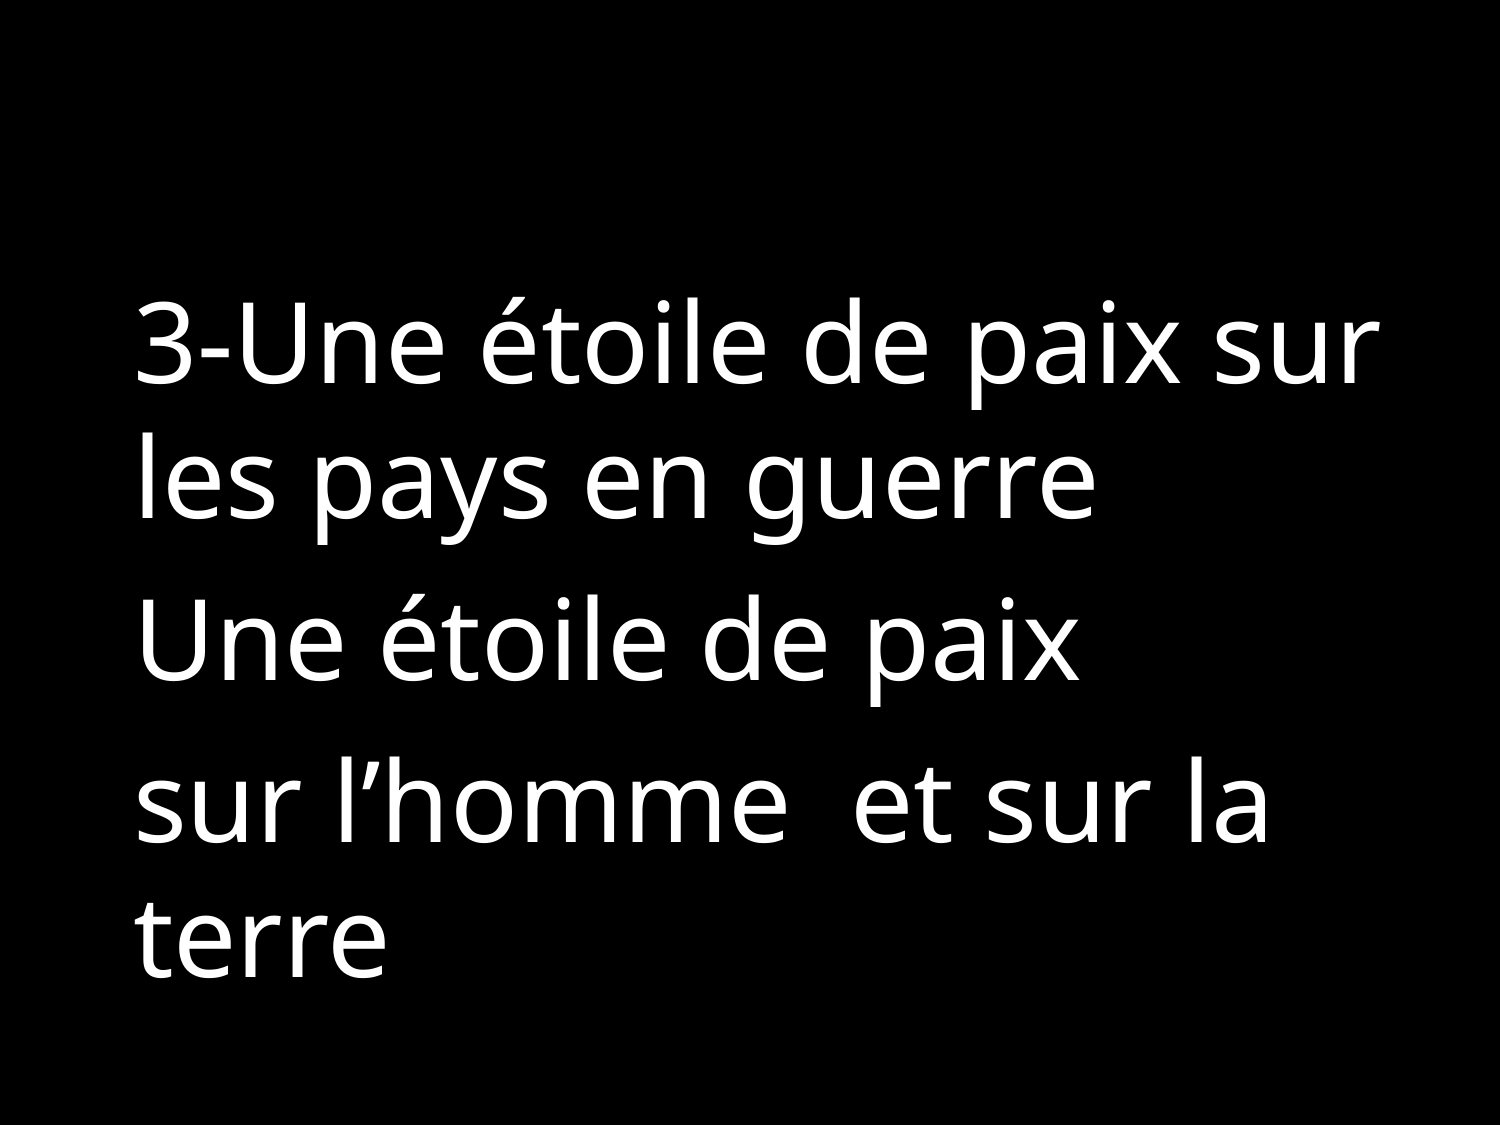

# 3-Une étoile de paix sur les pays en guerre
Une étoile de paix
sur l’homme et sur la terre